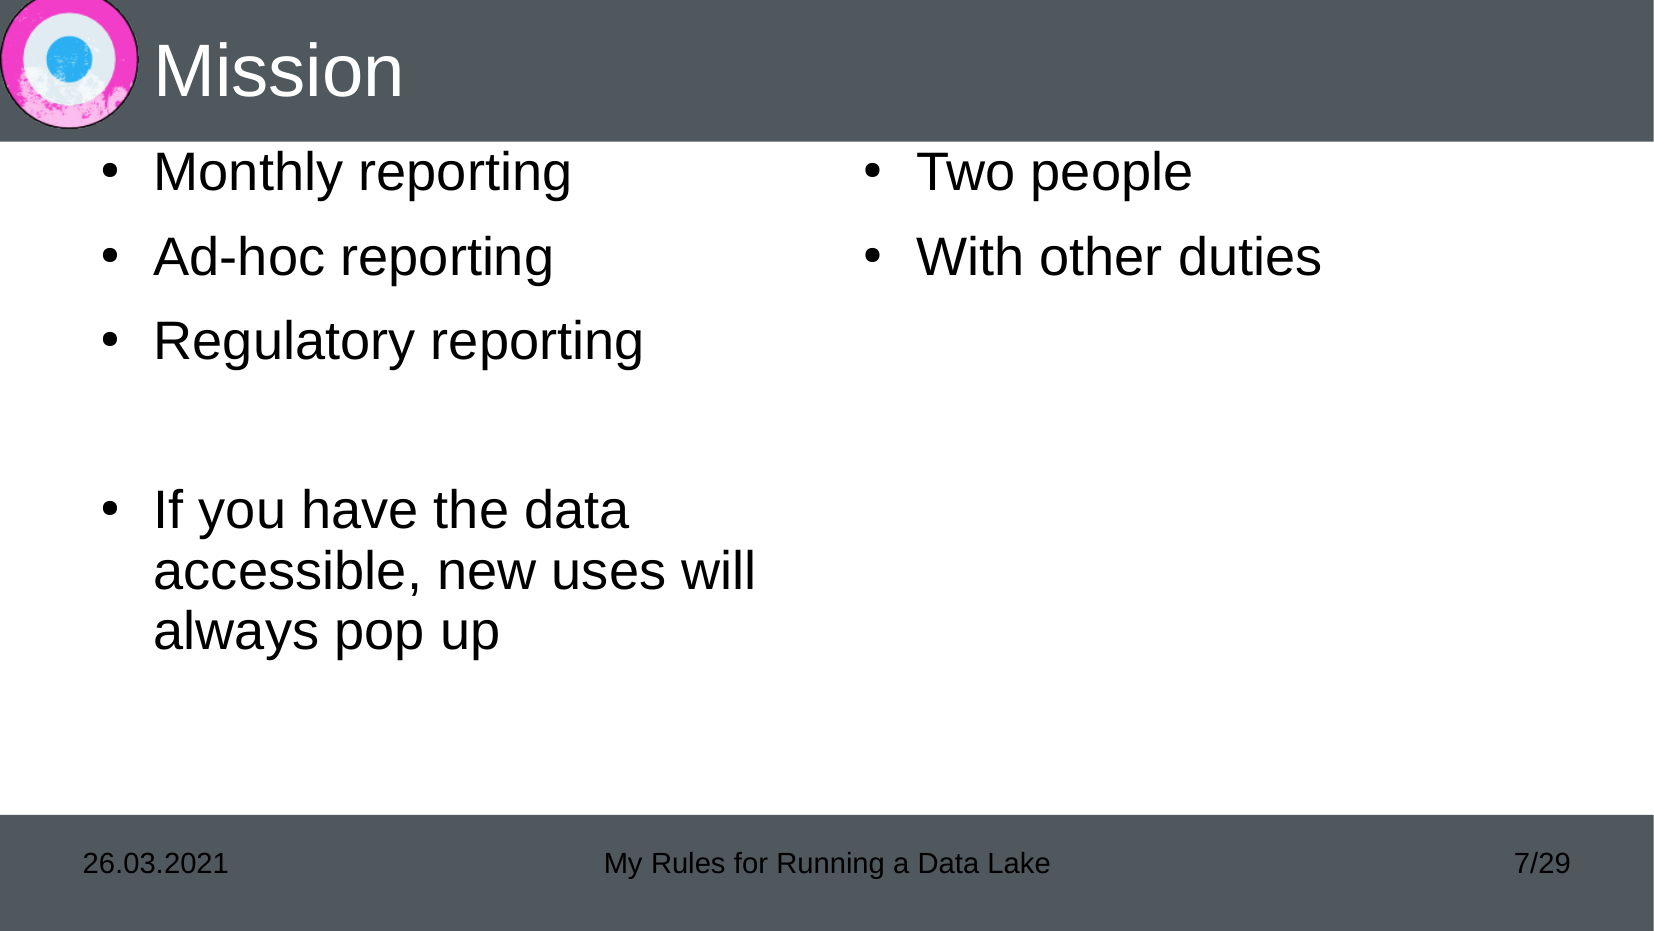

# Mission
Monthly reporting
Ad-hoc reporting
Regulatory reporting
If you have the data accessible, new uses will always pop up
Two people
With other duties
08. März 2019
7